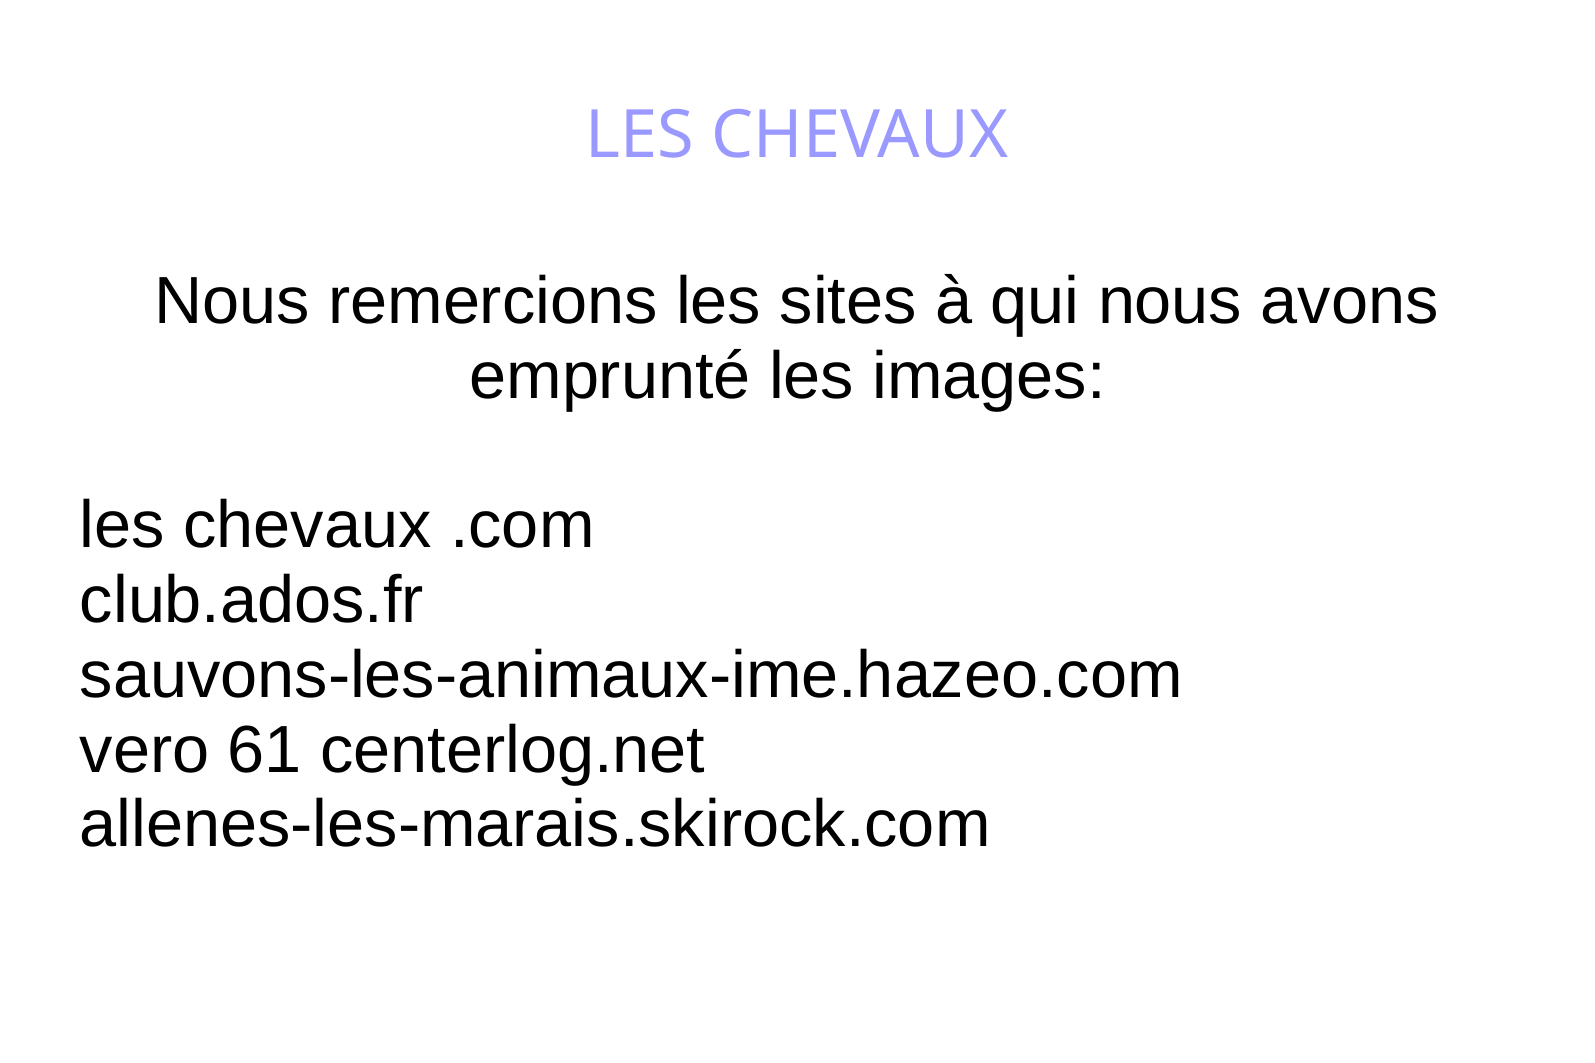

# LES CHEVAUX
Nous remercions les sites à qui nous avons emprunté les images:
les chevaux .com
club.ados.fr
sauvons-les-animaux-ime.hazeo.com
vero 61 centerlog.net
allenes-les-marais.skirock.com